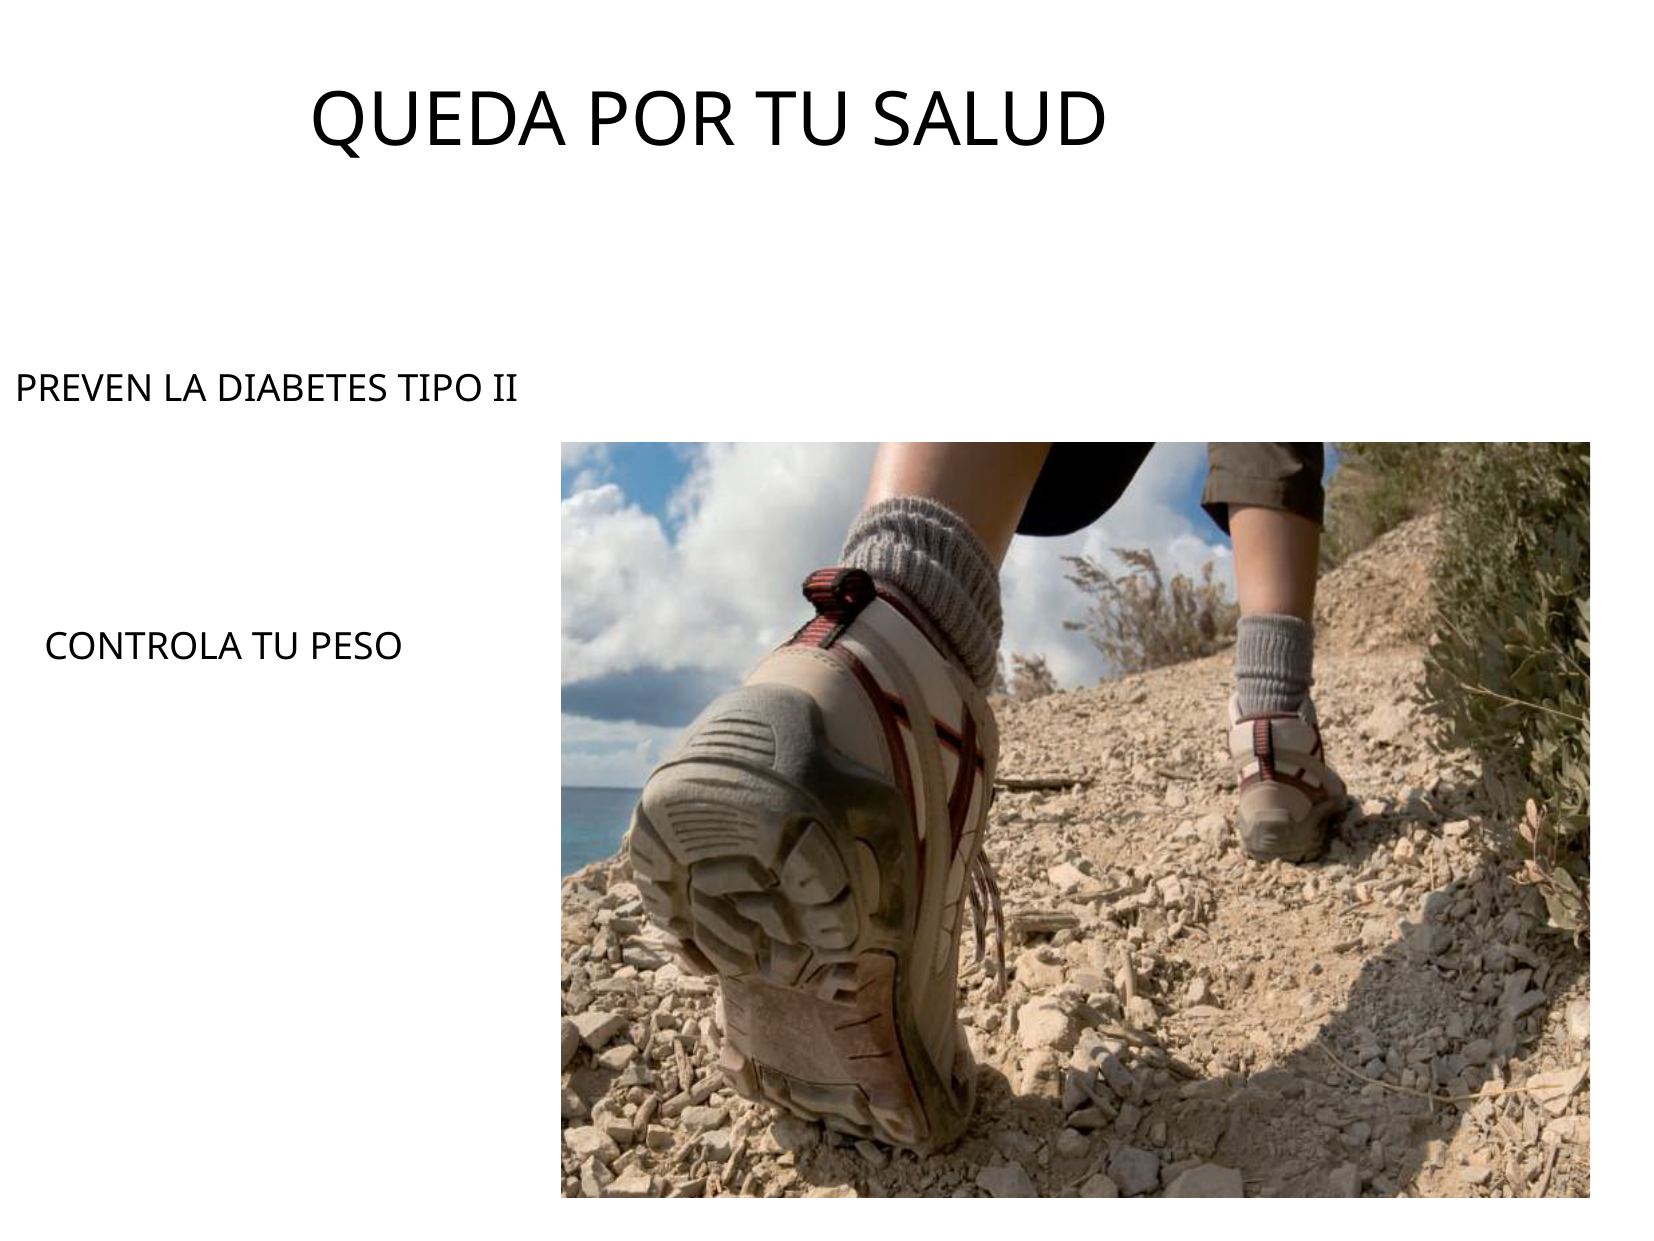

QUEDA POR TU SALUD
PREVEN LA DIABETES TIPO II
CONTROLA TU PESO